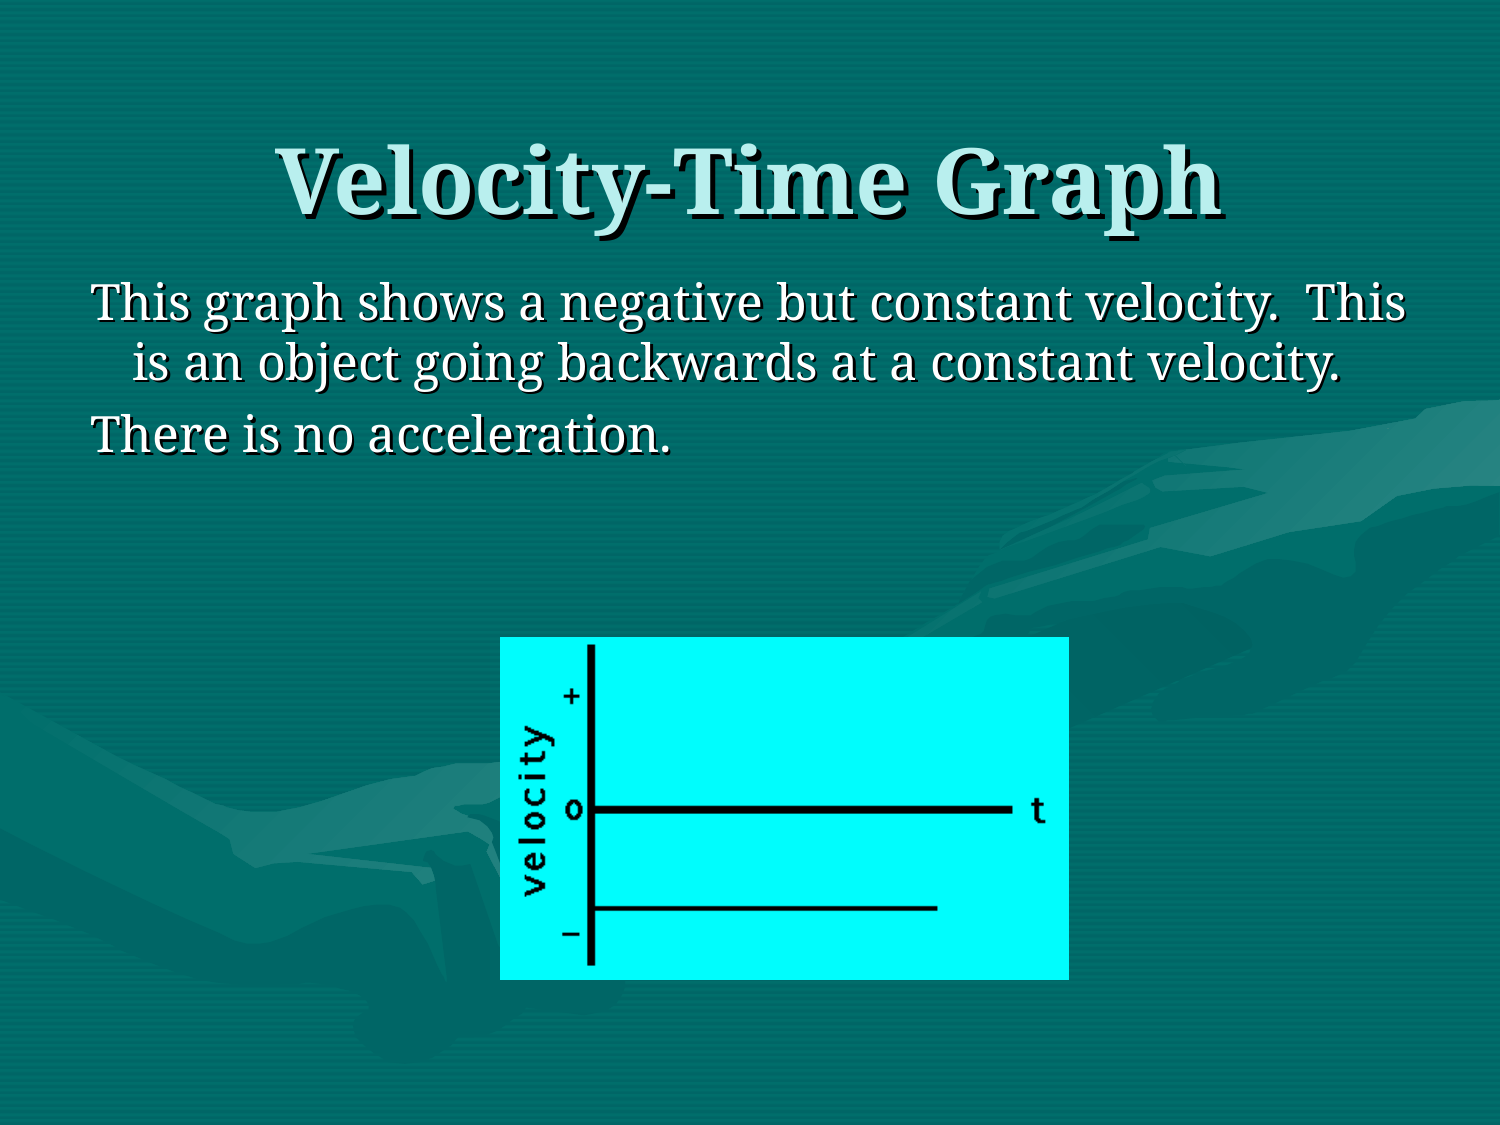

# Velocity-Time Graph
This graph shows a negative but constant velocity. This is an object going backwards at a constant velocity.
There is no acceleration.